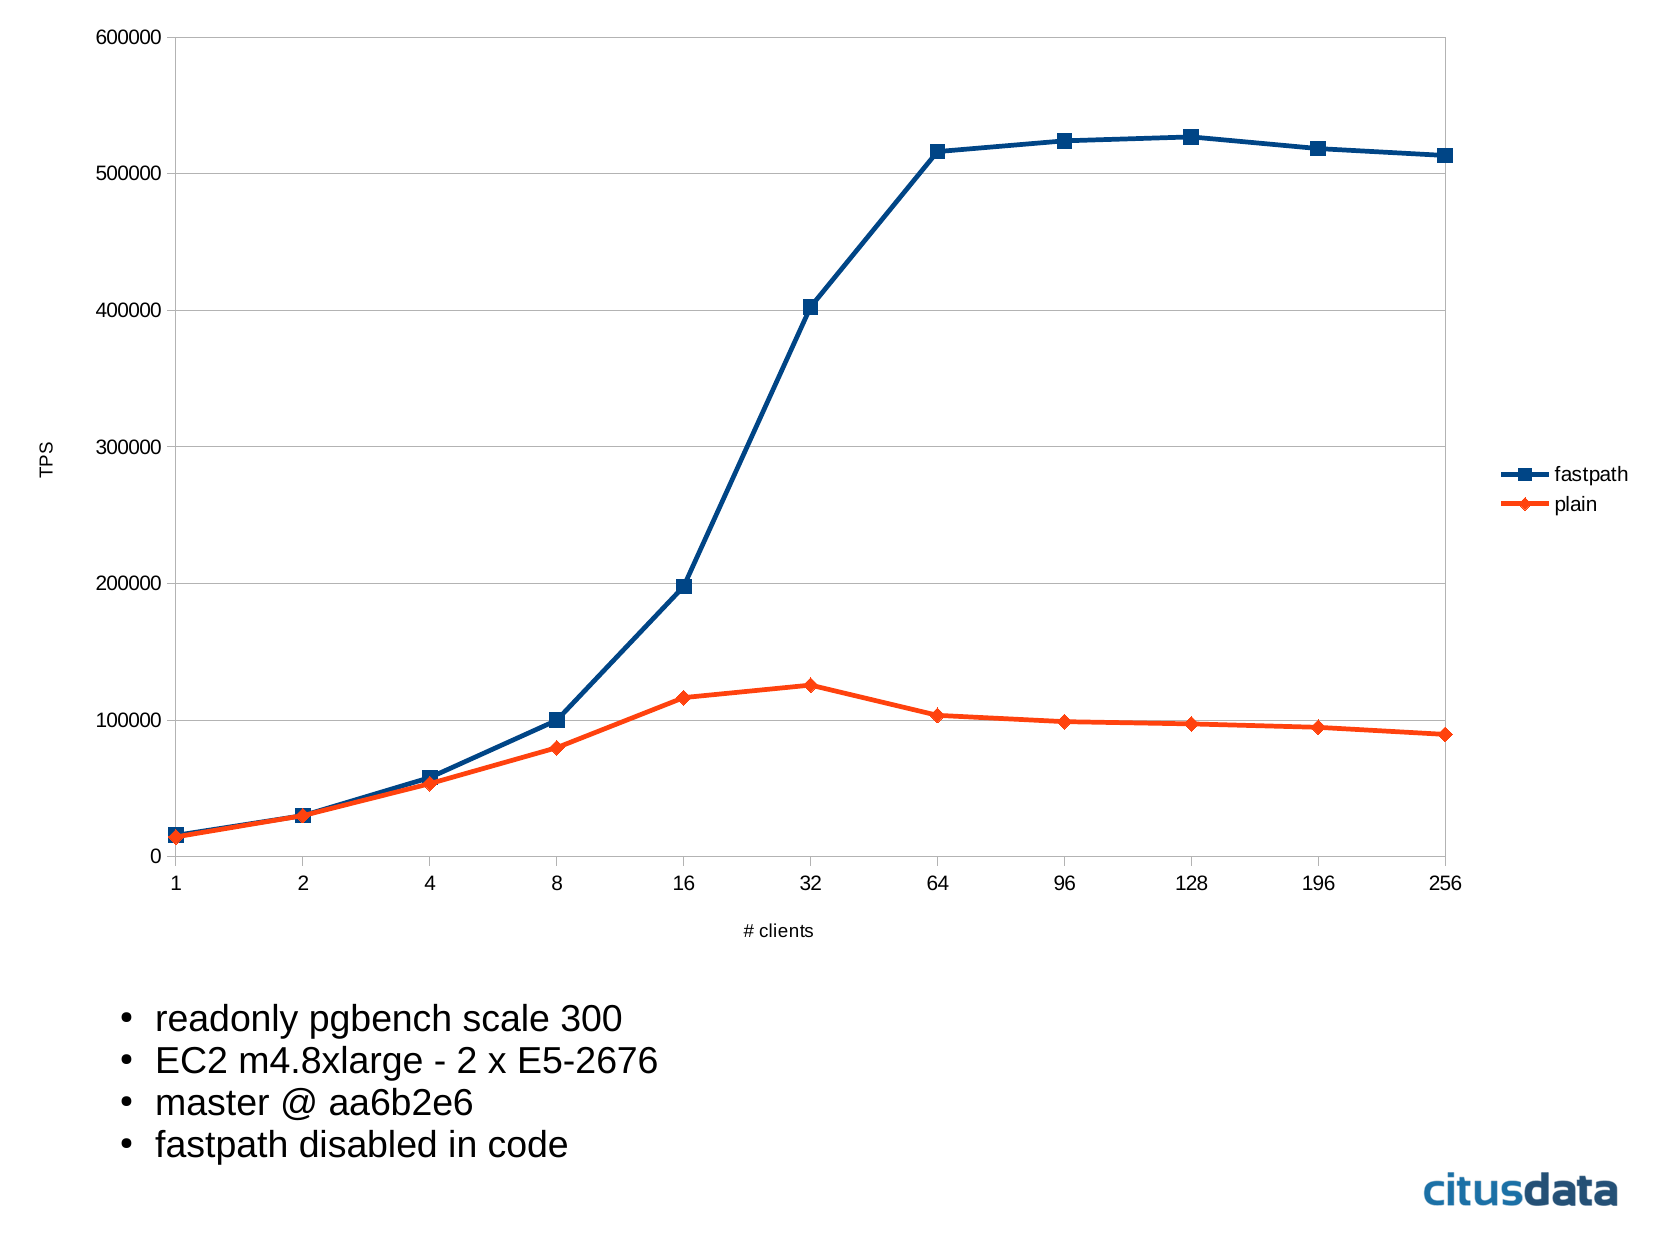

### Chart
| Category | fastpath | plain |
|---|---|---|
| 1 | 15767.0 | 14648.0 |
| 2 | 30181.0 | 30181.0 |
| 4 | 58022.0 | 53580.0 |
| 8 | 99929.0 | 79902.0 |
| 16 | 197863.0 | 116520.0 |
| 32 | 402500.0 | 125716.0 |
| 64 | 516190.0 | 103557.0 |
| 96 | 524033.0 | 98968.0 |
| 128 | 526929.0 | 97300.0 |
| 196 | 518387.0 | 94800.0 |
| 256 | 513310.0 | 89605.0 |readonly pgbench scale 300
EC2 m4.8xlarge - 2 x E5-2676
master @ aa6b2e6
fastpath disabled in code